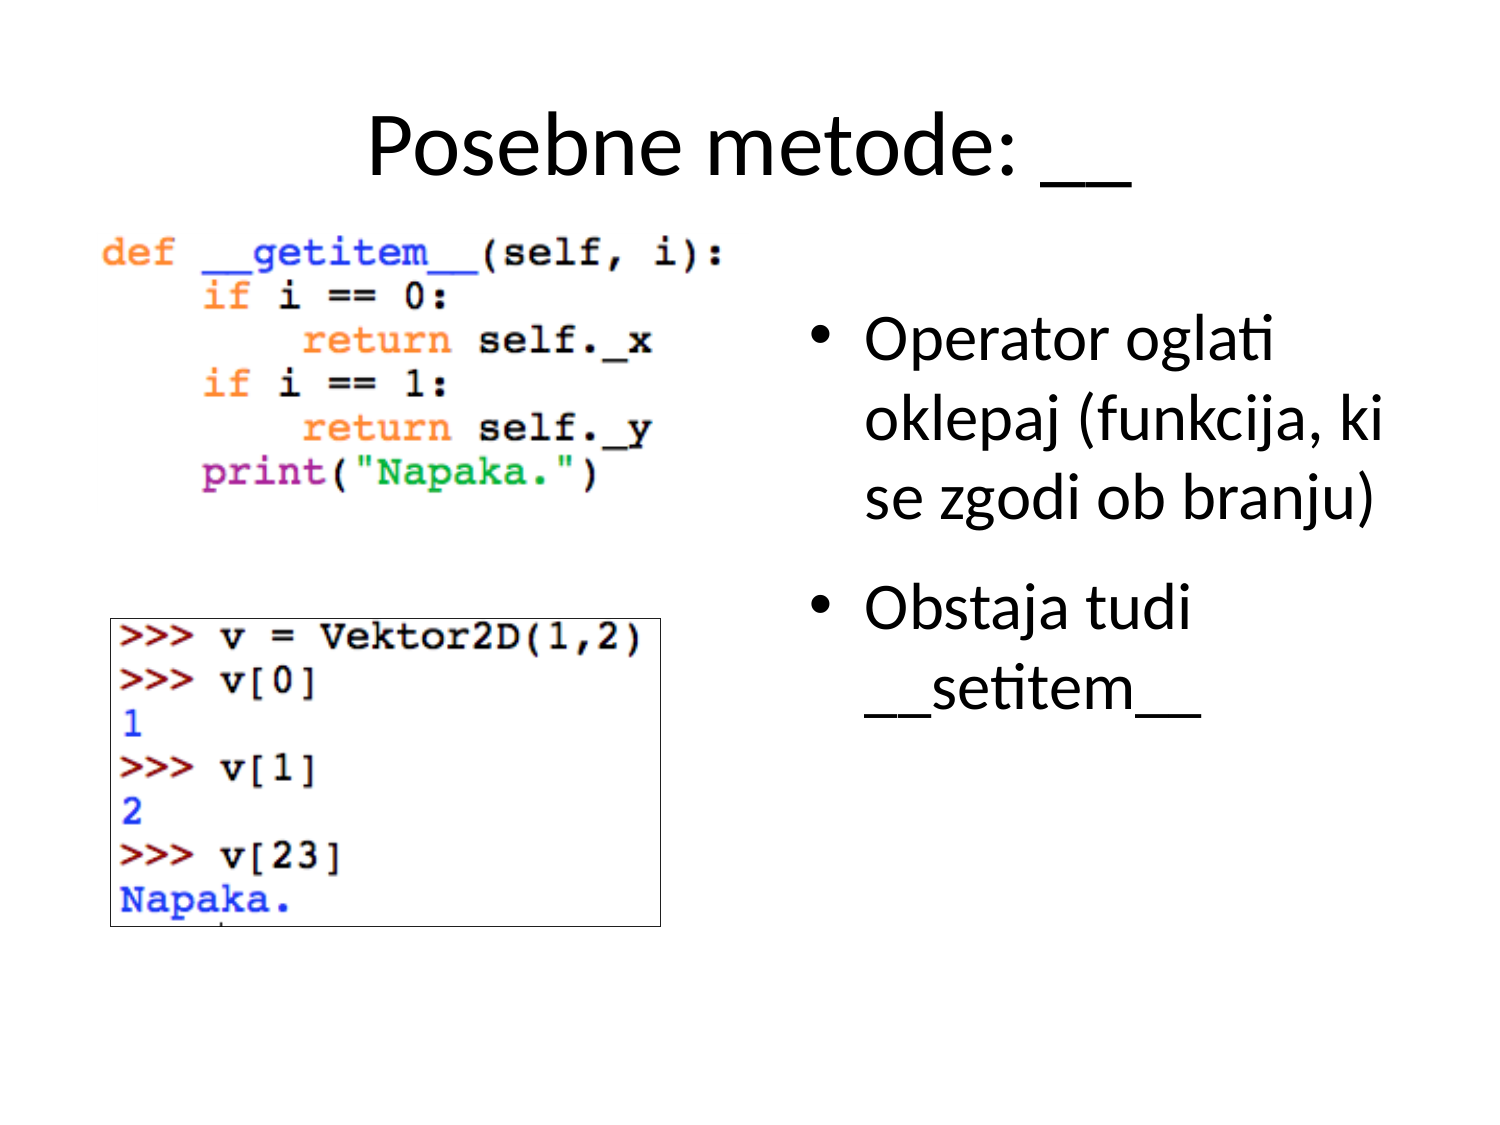

# Posebne metode: __
Operator oglati oklepaj (funkcija, ki se zgodi ob branju)
Obstaja tudi __setitem__